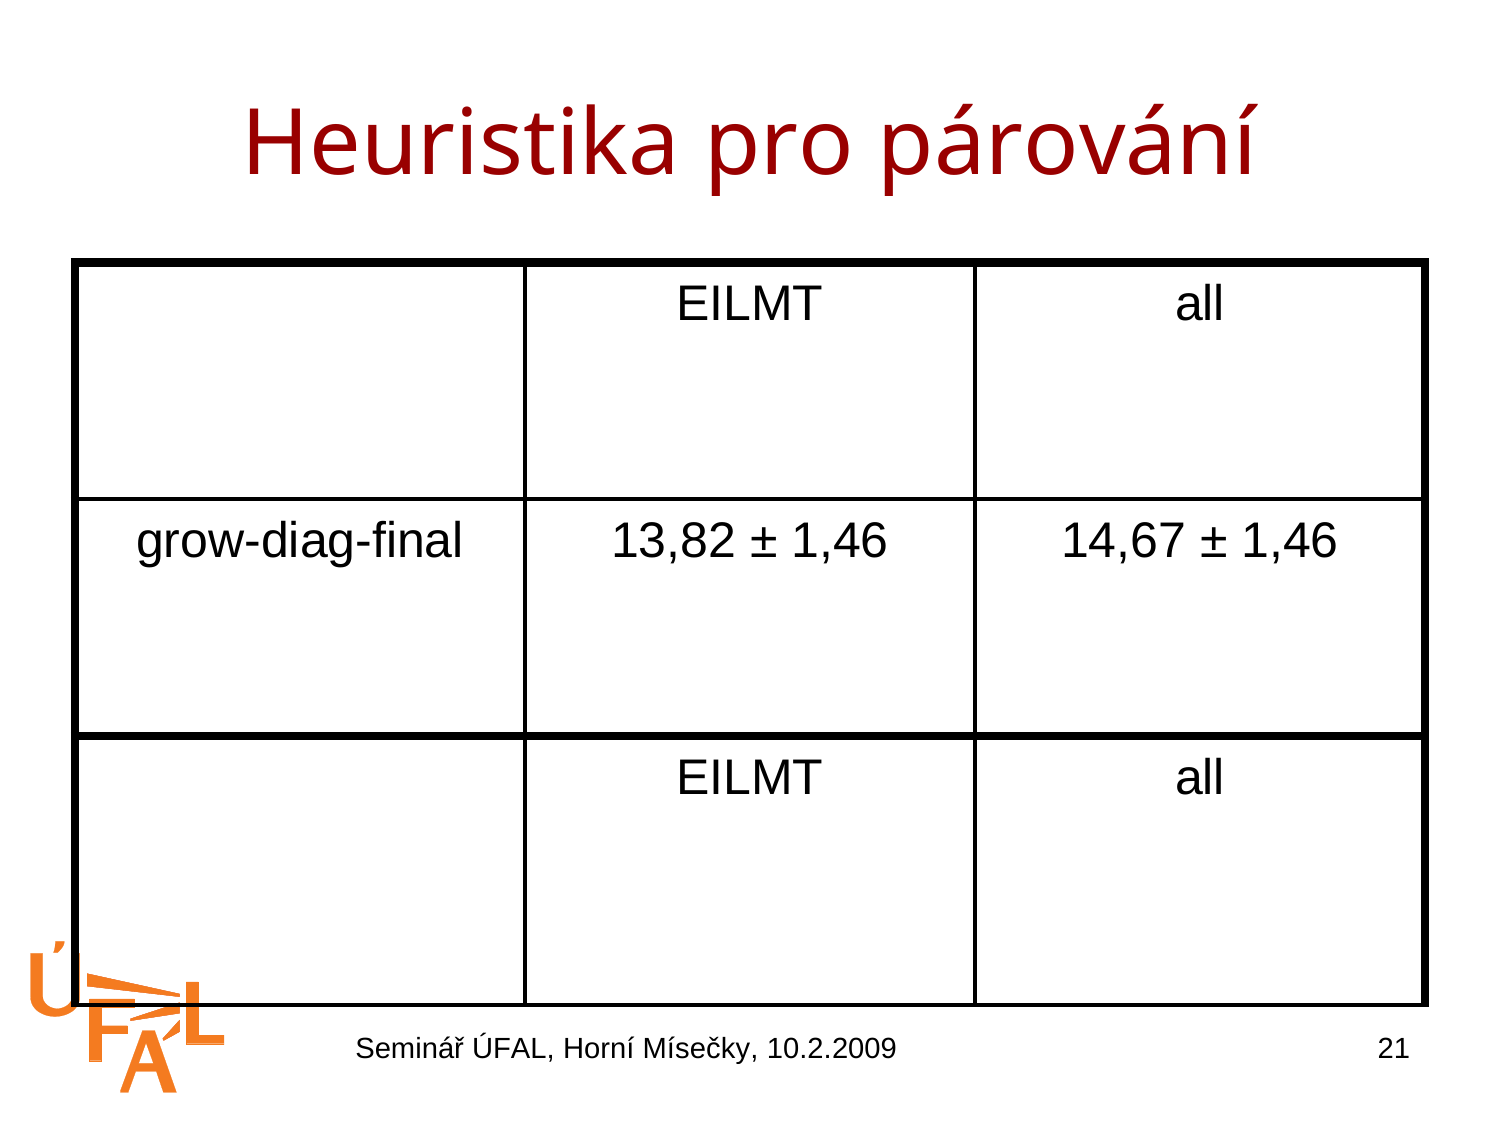

# Heuristika pro párování
| | EILMT | all |
| --- | --- | --- |
| grow-diag-final | 13,82 ± 1,46 | 14,67 ± 1,46 |
| | EILMT | all |
Seminář ÚFAL, Horní Mísečky, 10.2.2009
21